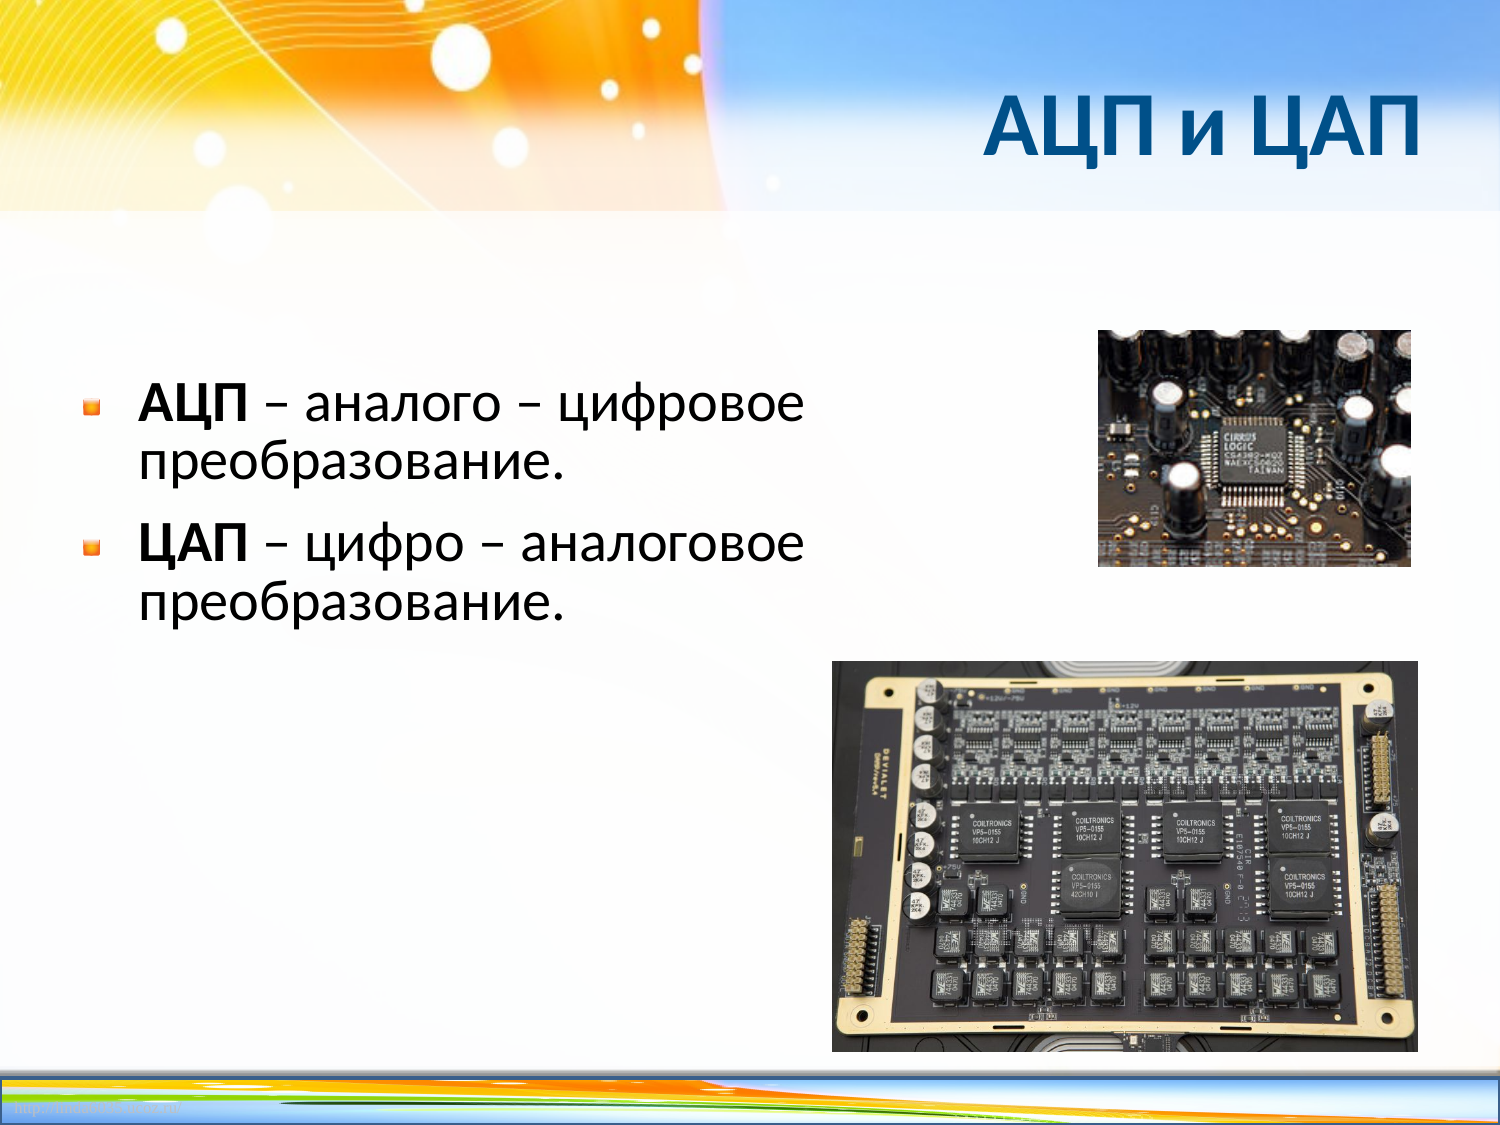

# АЦП и ЦАП
АЦП – аналого – цифровое преобразование.
ЦАП – цифро – аналоговое преобразование.